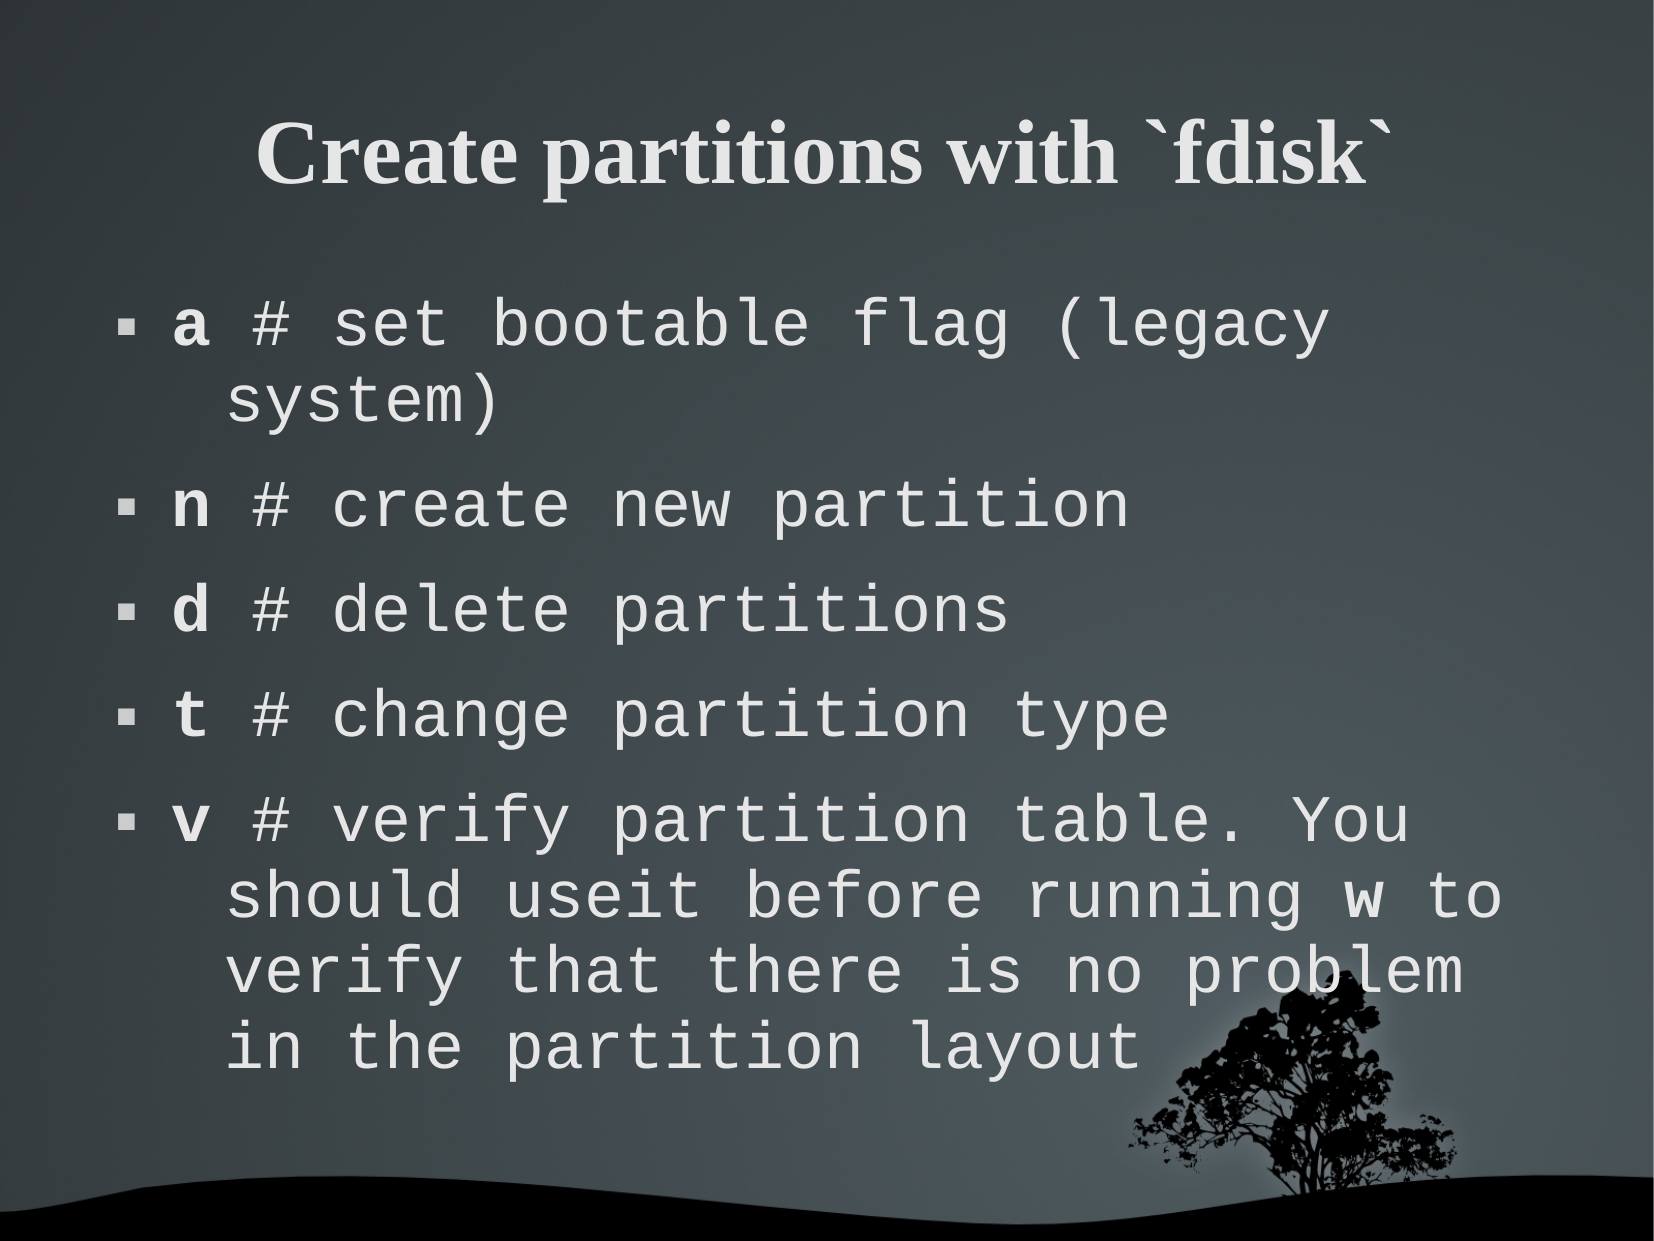

Create partitions with `fdisk`
# a # set bootable flag (legacy system)
n # create new partition
d # delete partitions
t # change partition type
v # verify partition table. You should useit before running w to verify that there is no problem in the partition layout